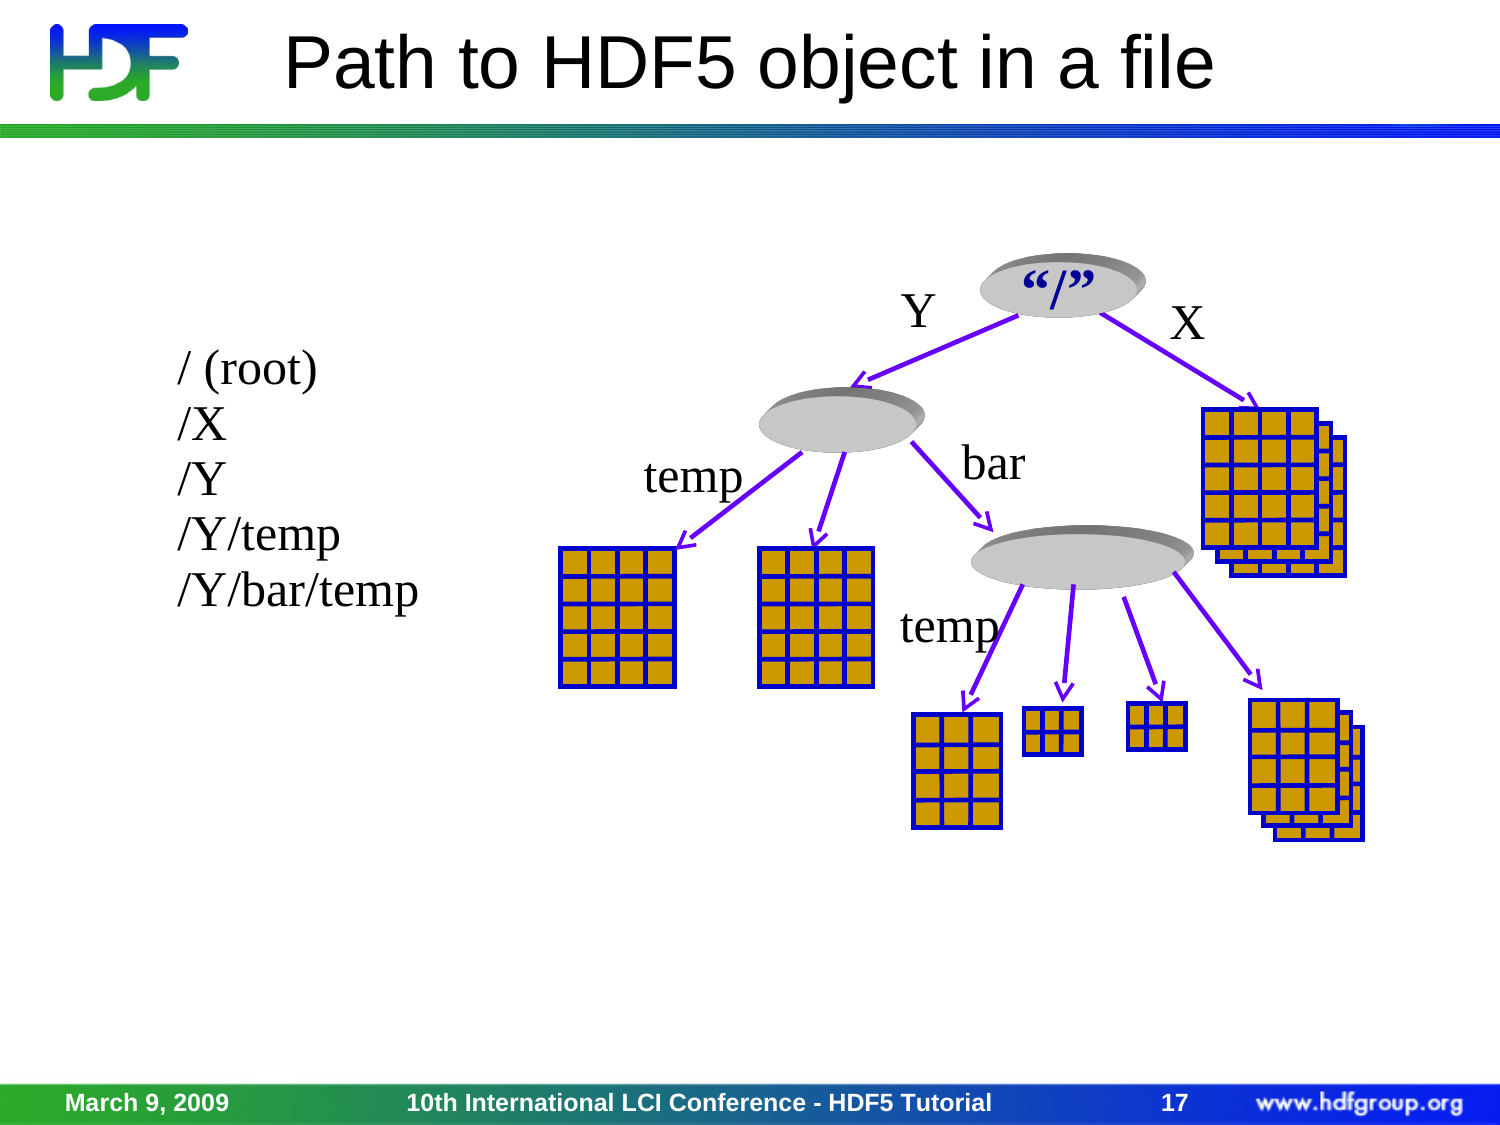

# Path to HDF5 object in a file
“/”
Y
/ (root)
/X
/Y
/Y/temp
/Y/bar/temp
X
bar
temp
temp
March 9, 2009
10th International LCI Conference - HDF5 Tutorial